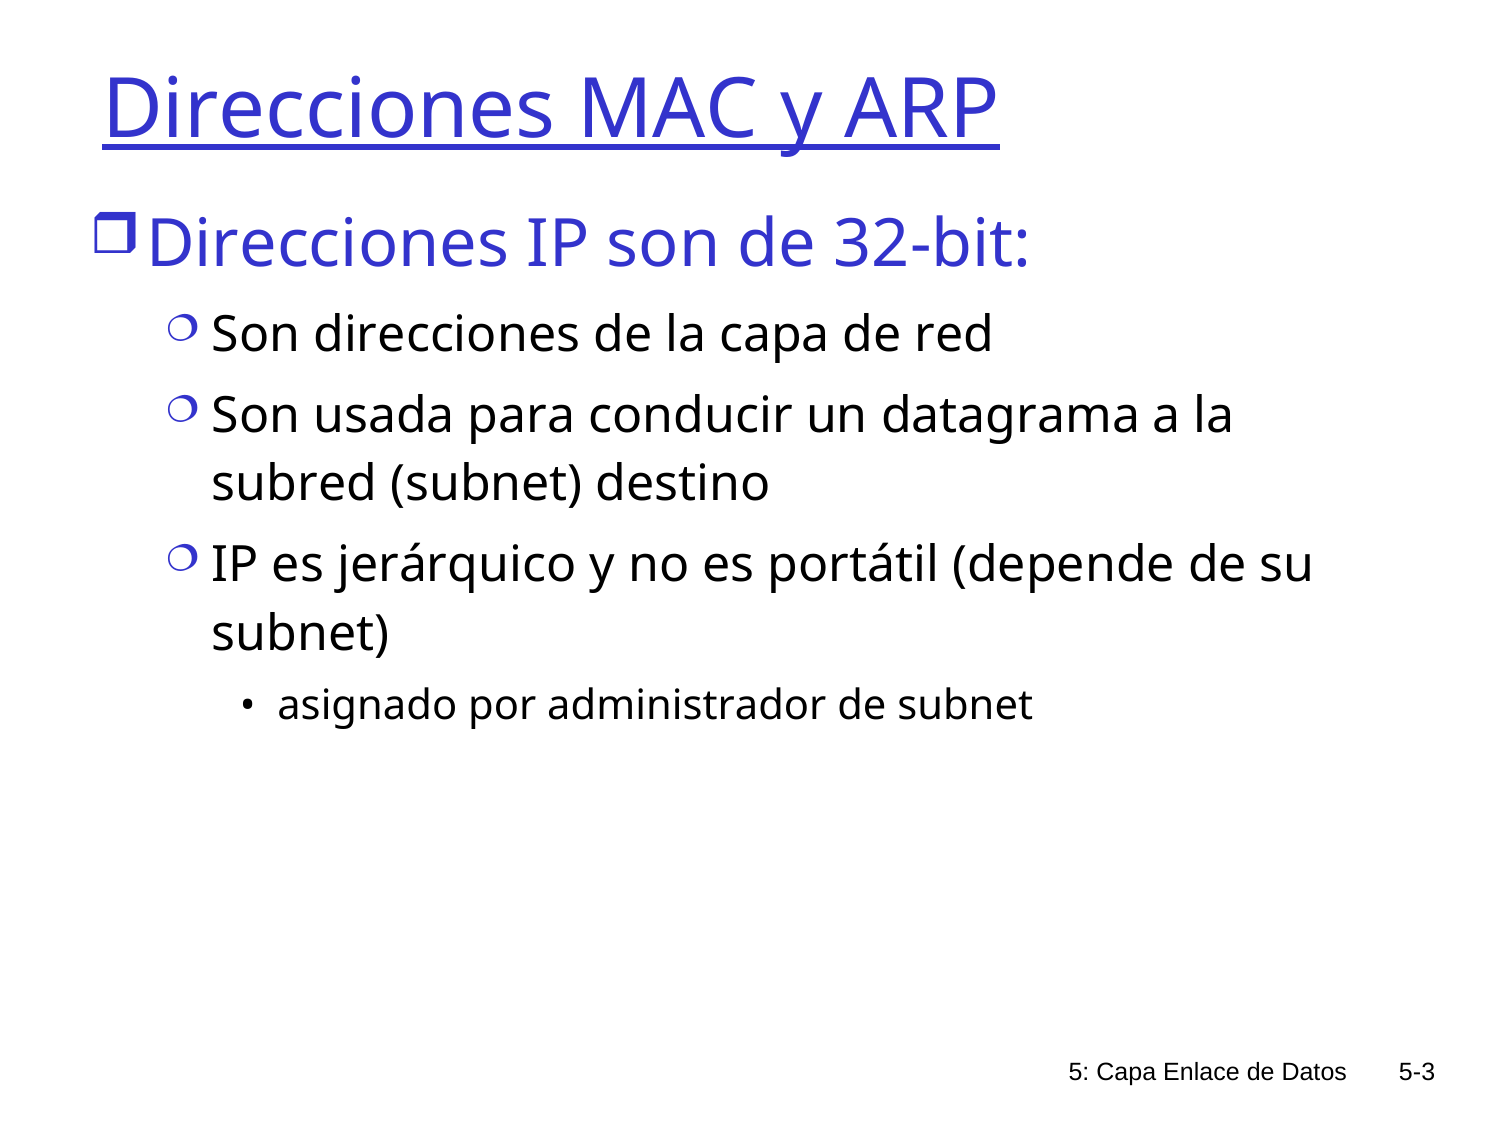

# Direcciones MAC y ARP
Direcciones IP son de 32-bit:
Son direcciones de la capa de red
Son usada para conducir un datagrama a la subred (subnet) destino
IP es jerárquico y no es portátil (depende de su subnet)
asignado por administrador de subnet
3